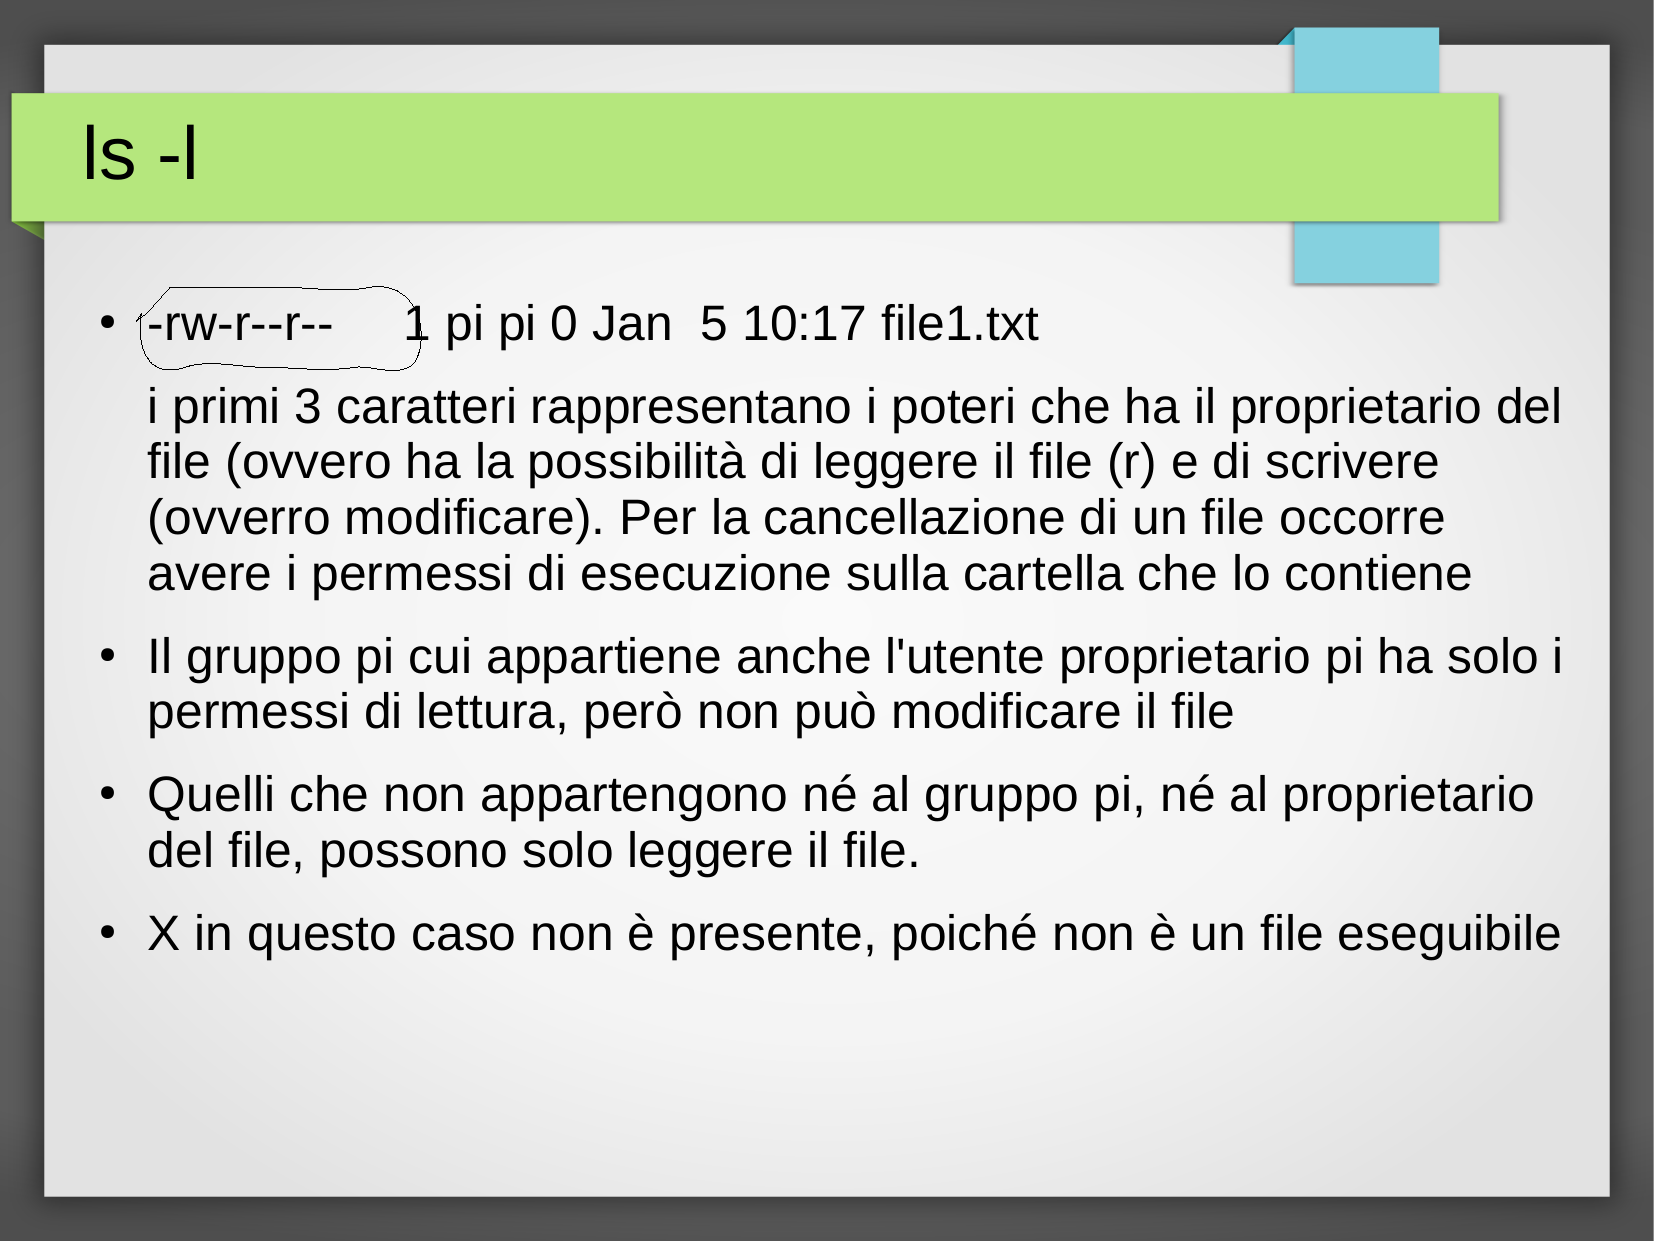

# ls -l
-rw-r--r-- 1 pi pi 0 Jan 5 10:17 file1.txt
i primi 3 caratteri rappresentano i poteri che ha il proprietario del file (ovvero ha la possibilità di leggere il file (r) e di scrivere (ovverro modificare). Per la cancellazione di un file occorre avere i permessi di esecuzione sulla cartella che lo contiene
Il gruppo pi cui appartiene anche l'utente proprietario pi ha solo i permessi di lettura, però non può modificare il file
Quelli che non appartengono né al gruppo pi, né al proprietario del file, possono solo leggere il file.
X in questo caso non è presente, poiché non è un file eseguibile